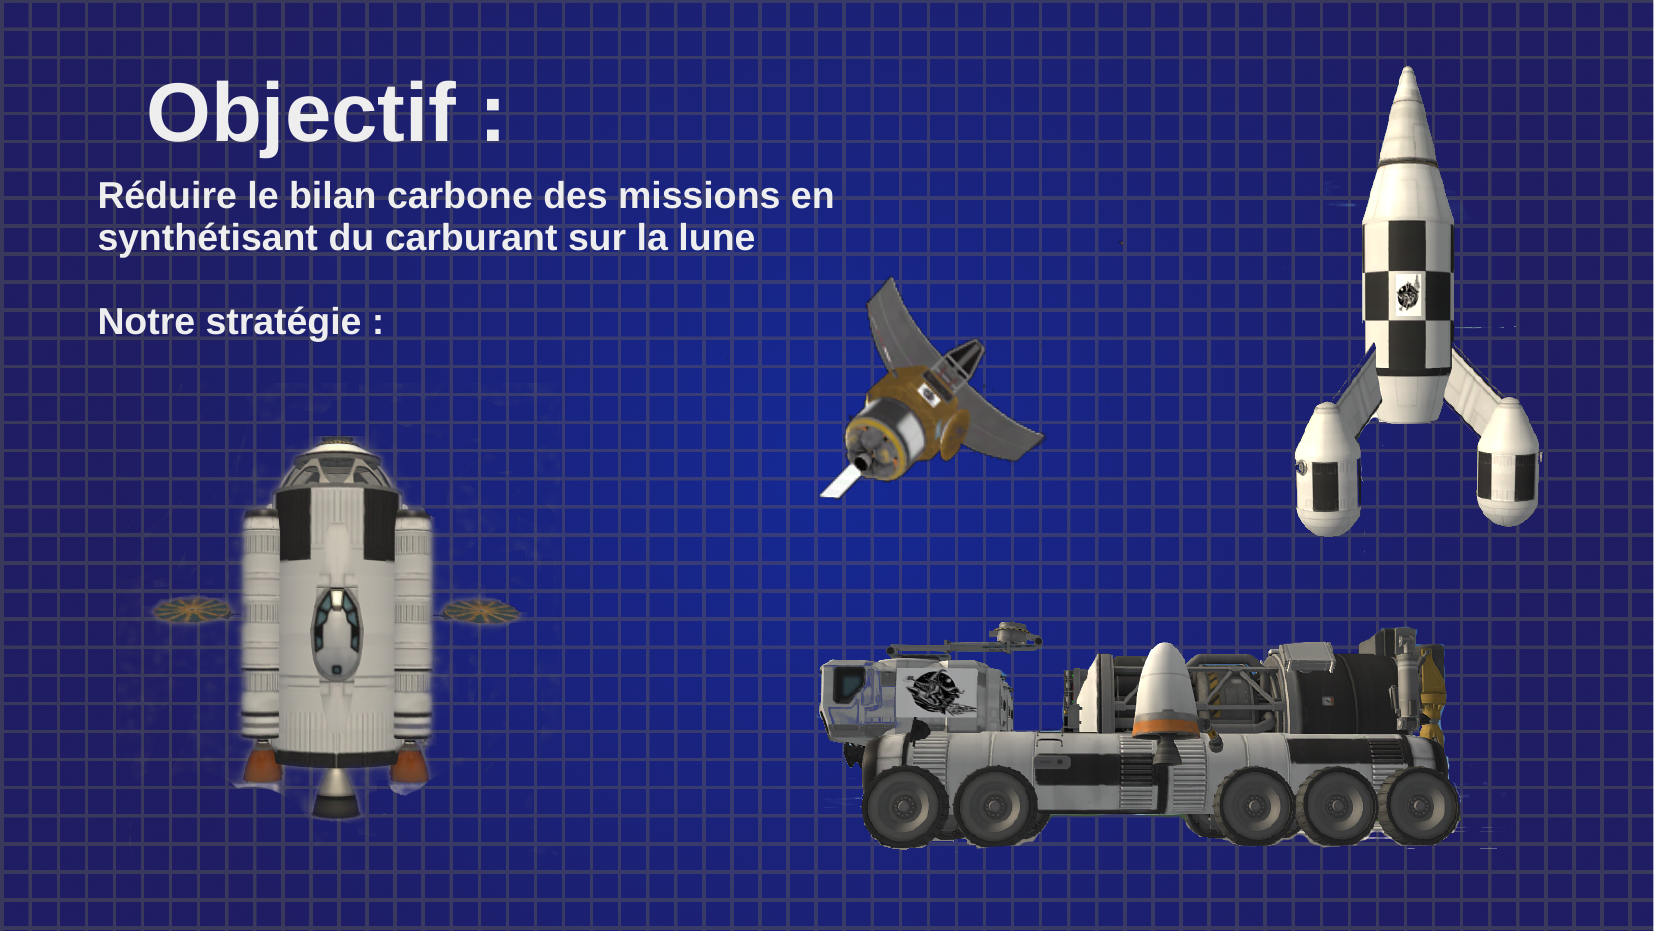

#
Objectif :
Réduire le bilan carbone des missions en synthétisant du carburant sur la lune
Notre stratégie :